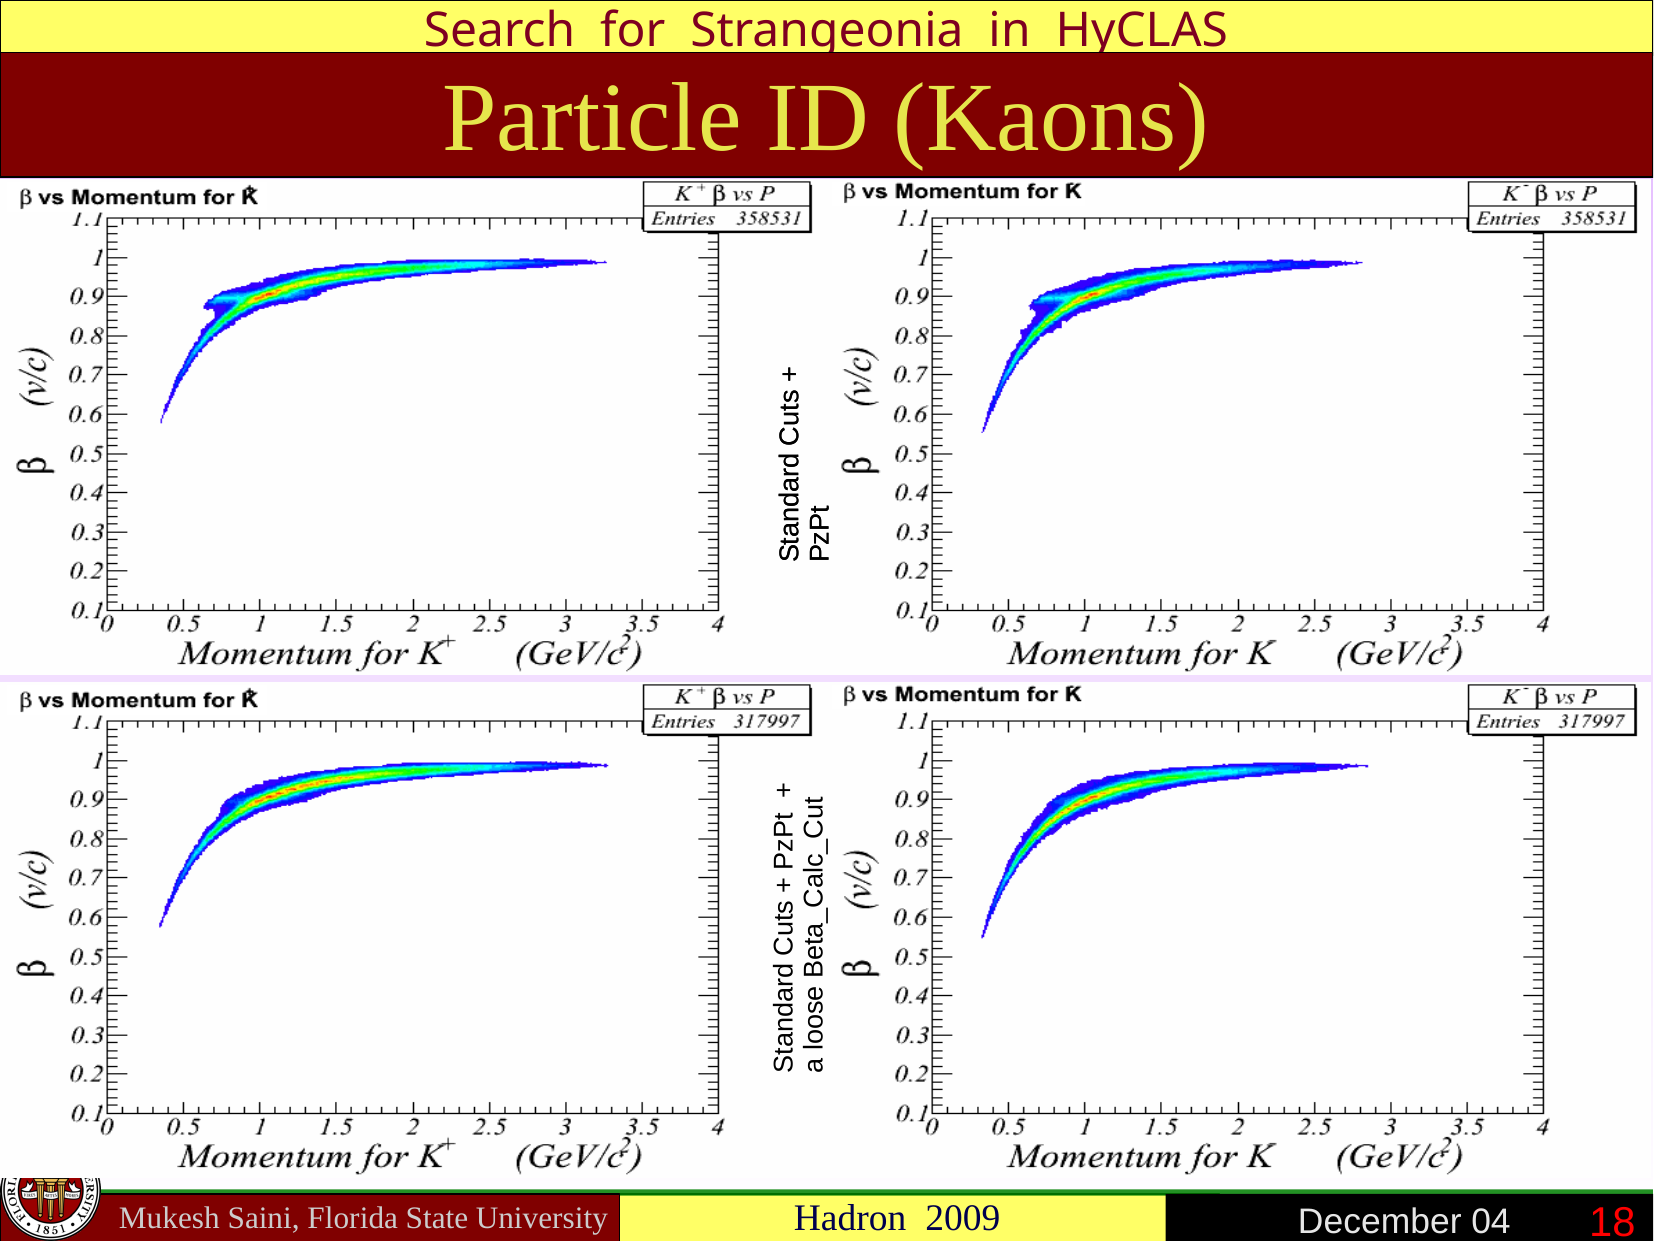

Particle ID (Kaons)
Standard Cuts + PzPt
Standard Cuts + PzPt
Standard Cuts + PzPt +
a loose Beta_Calc_Cut